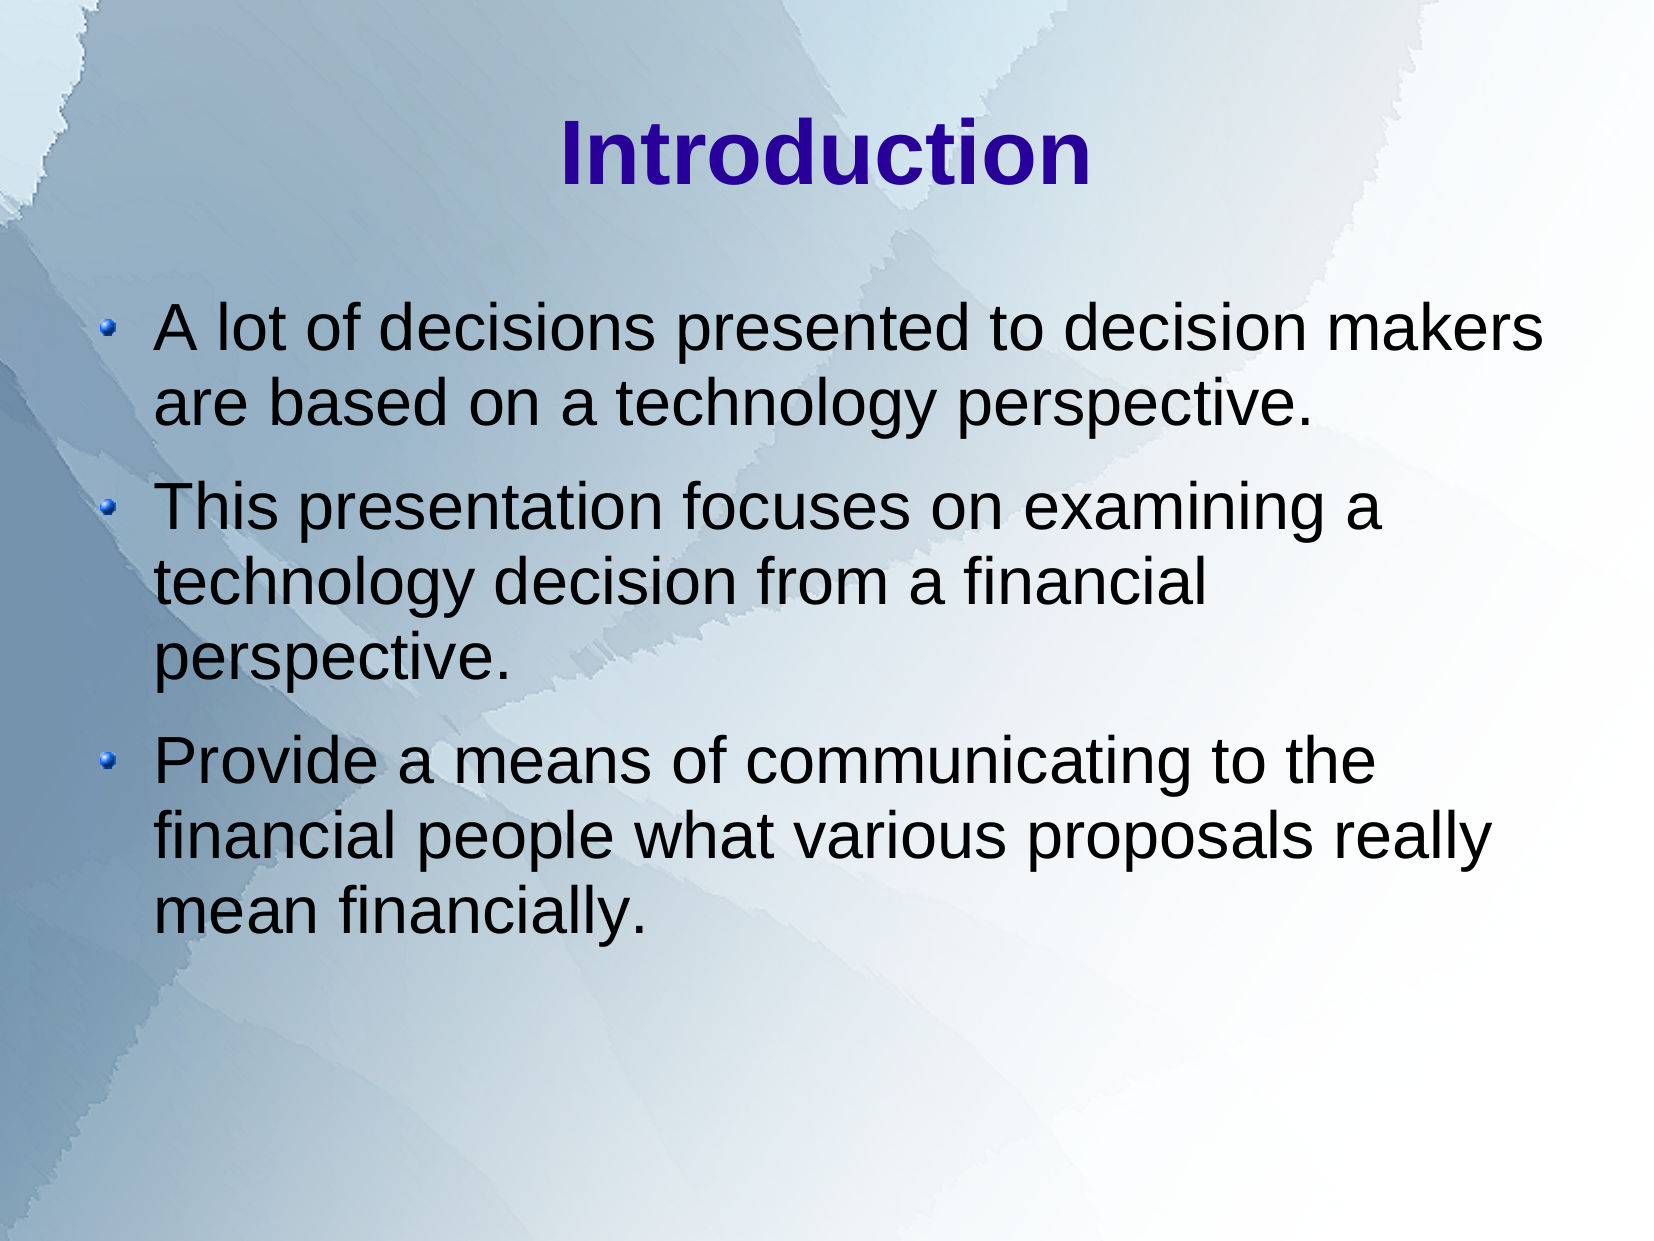

# Introduction
A lot of decisions presented to decision makers are based on a technology perspective.
This presentation focuses on examining a technology decision from a financial perspective.
Provide a means of communicating to the financial people what various proposals really mean financially.